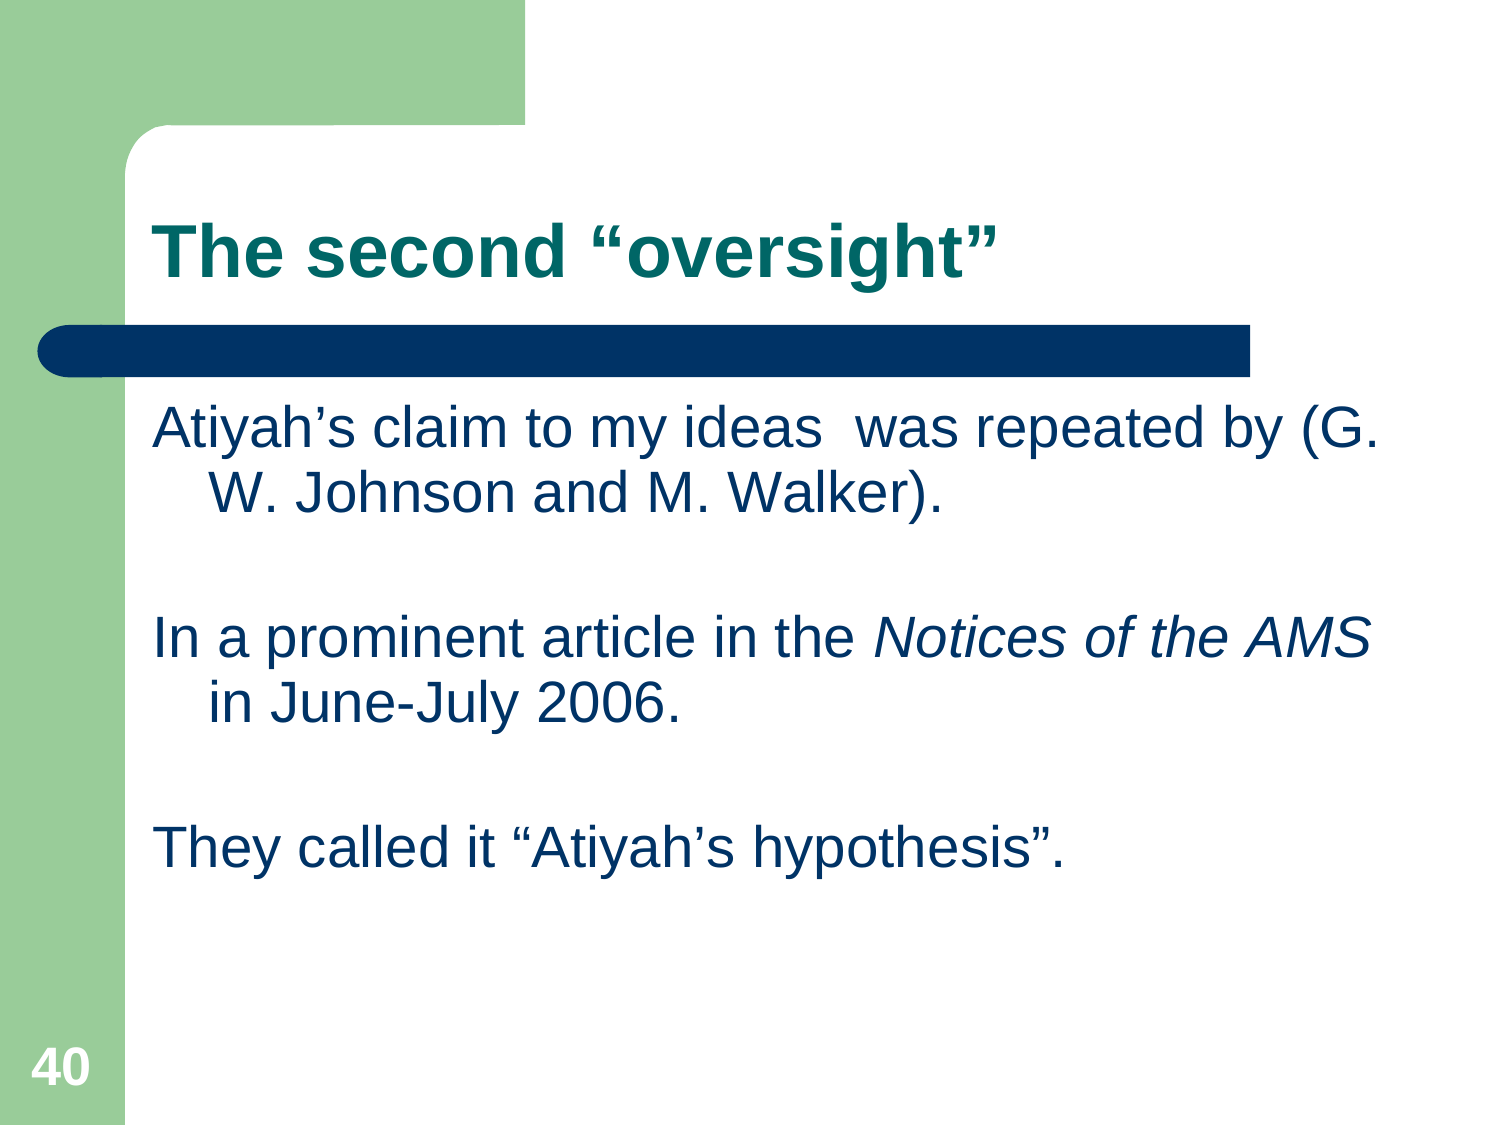

# The second “oversight”
Atiyah’s claim to my ideas was repeated by (G. W. Johnson and M. Walker).
In a prominent article in the Notices of the AMS in June-July 2006.
They called it “Atiyah’s hypothesis”.
40